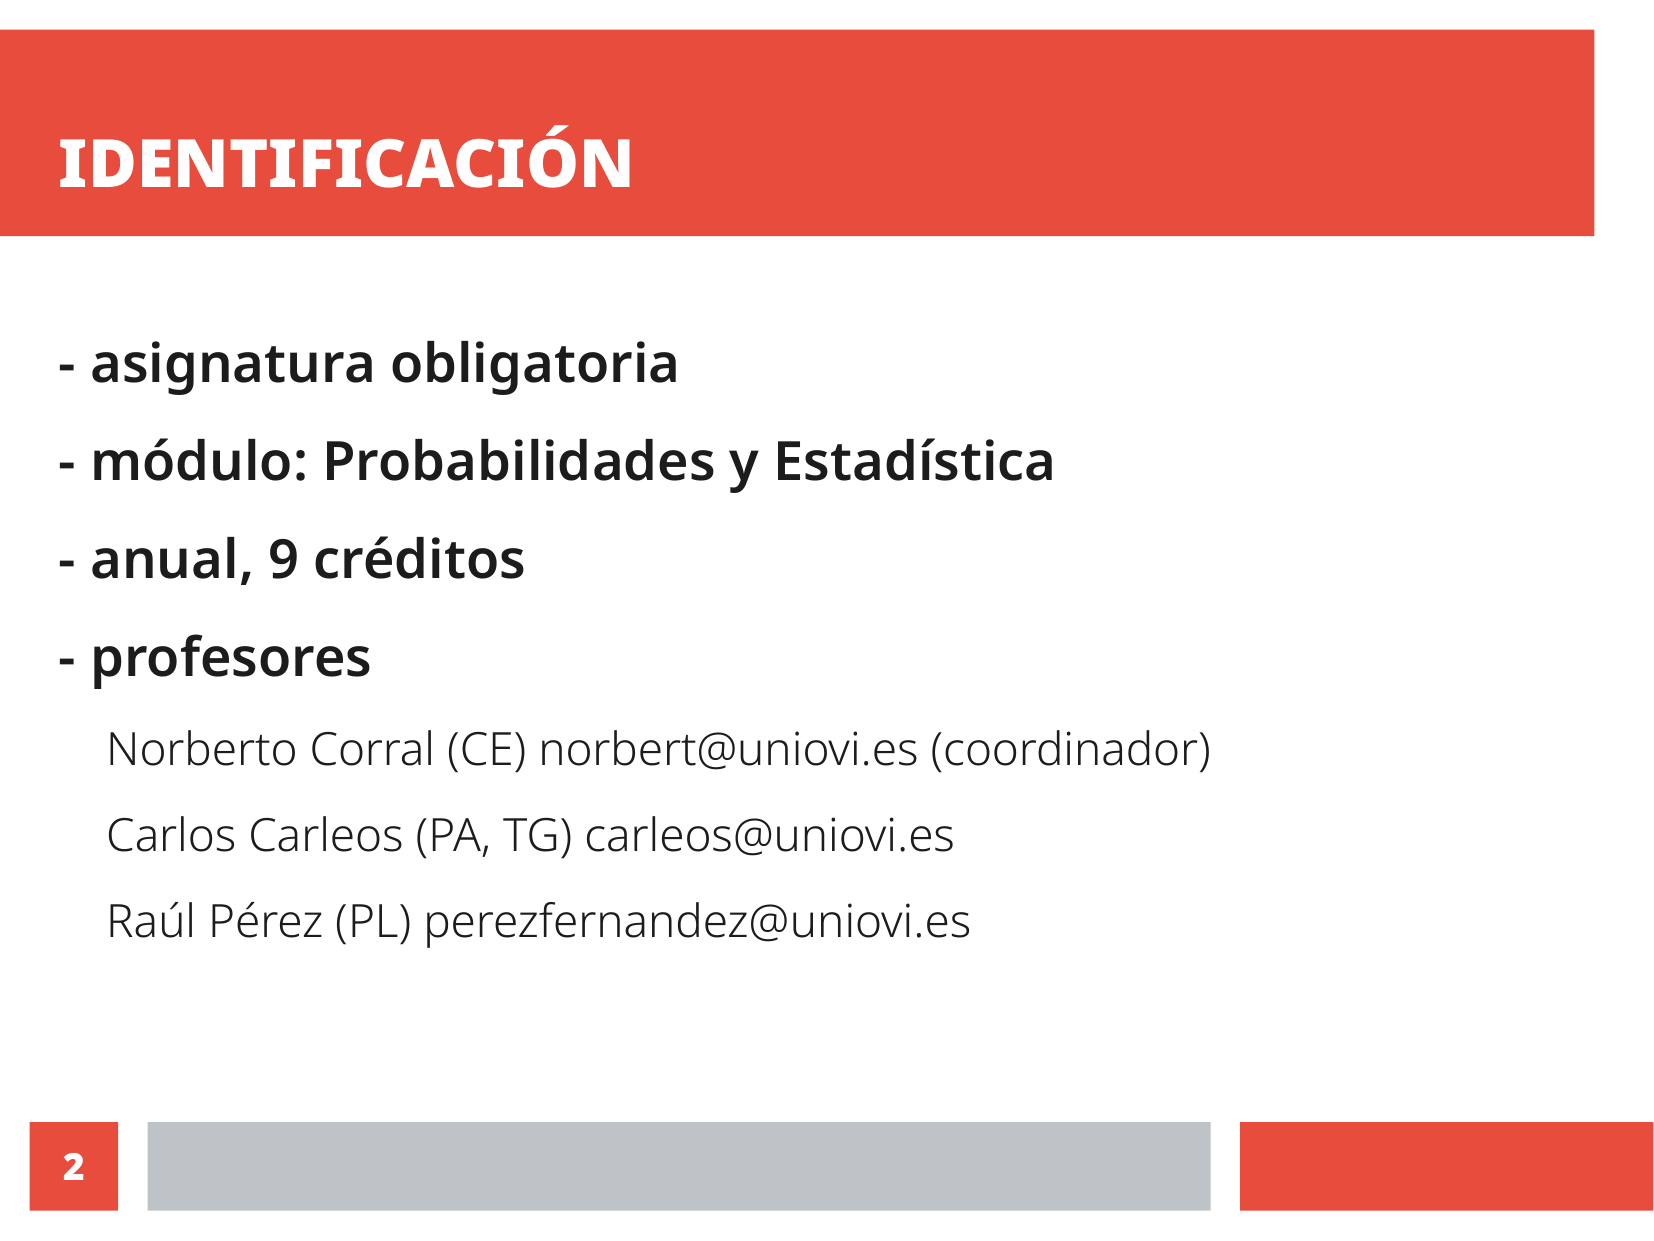

# IDENTIFICACIÓN
- asignatura obligatoria
- módulo: Probabilidades y Estadística
- anual, 9 créditos
- profesores
Norberto Corral (CE) norbert@uniovi.es (coordinador)
Carlos Carleos (PA, TG) carleos@uniovi.es
Raúl Pérez (PL) perezfernandez@uniovi.es
2